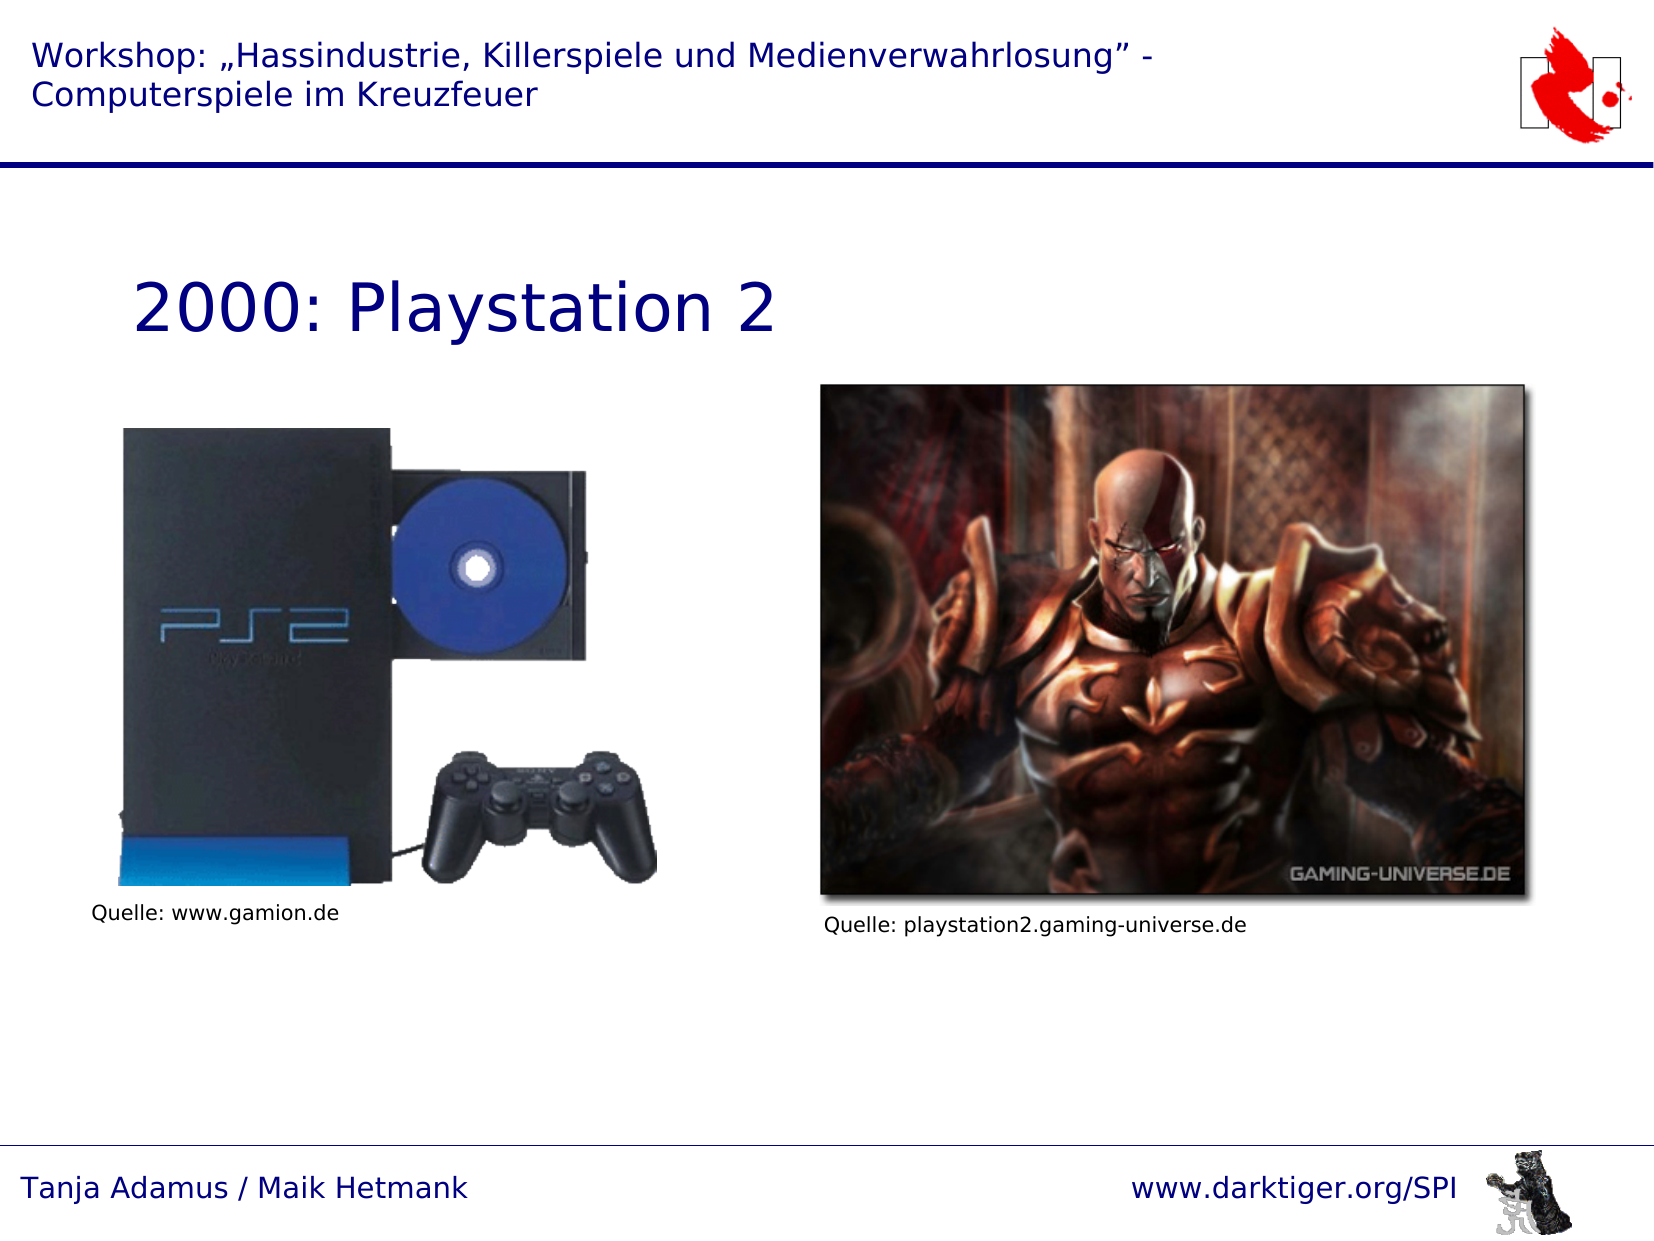

Workshop: „Hassindustrie, Killerspiele und Medienverwahrlosung” - Computerspiele im Kreuzfeuer
2000: Playstation 2
Quelle: www.gamion.de
Quelle: playstation2.gaming-universe.de